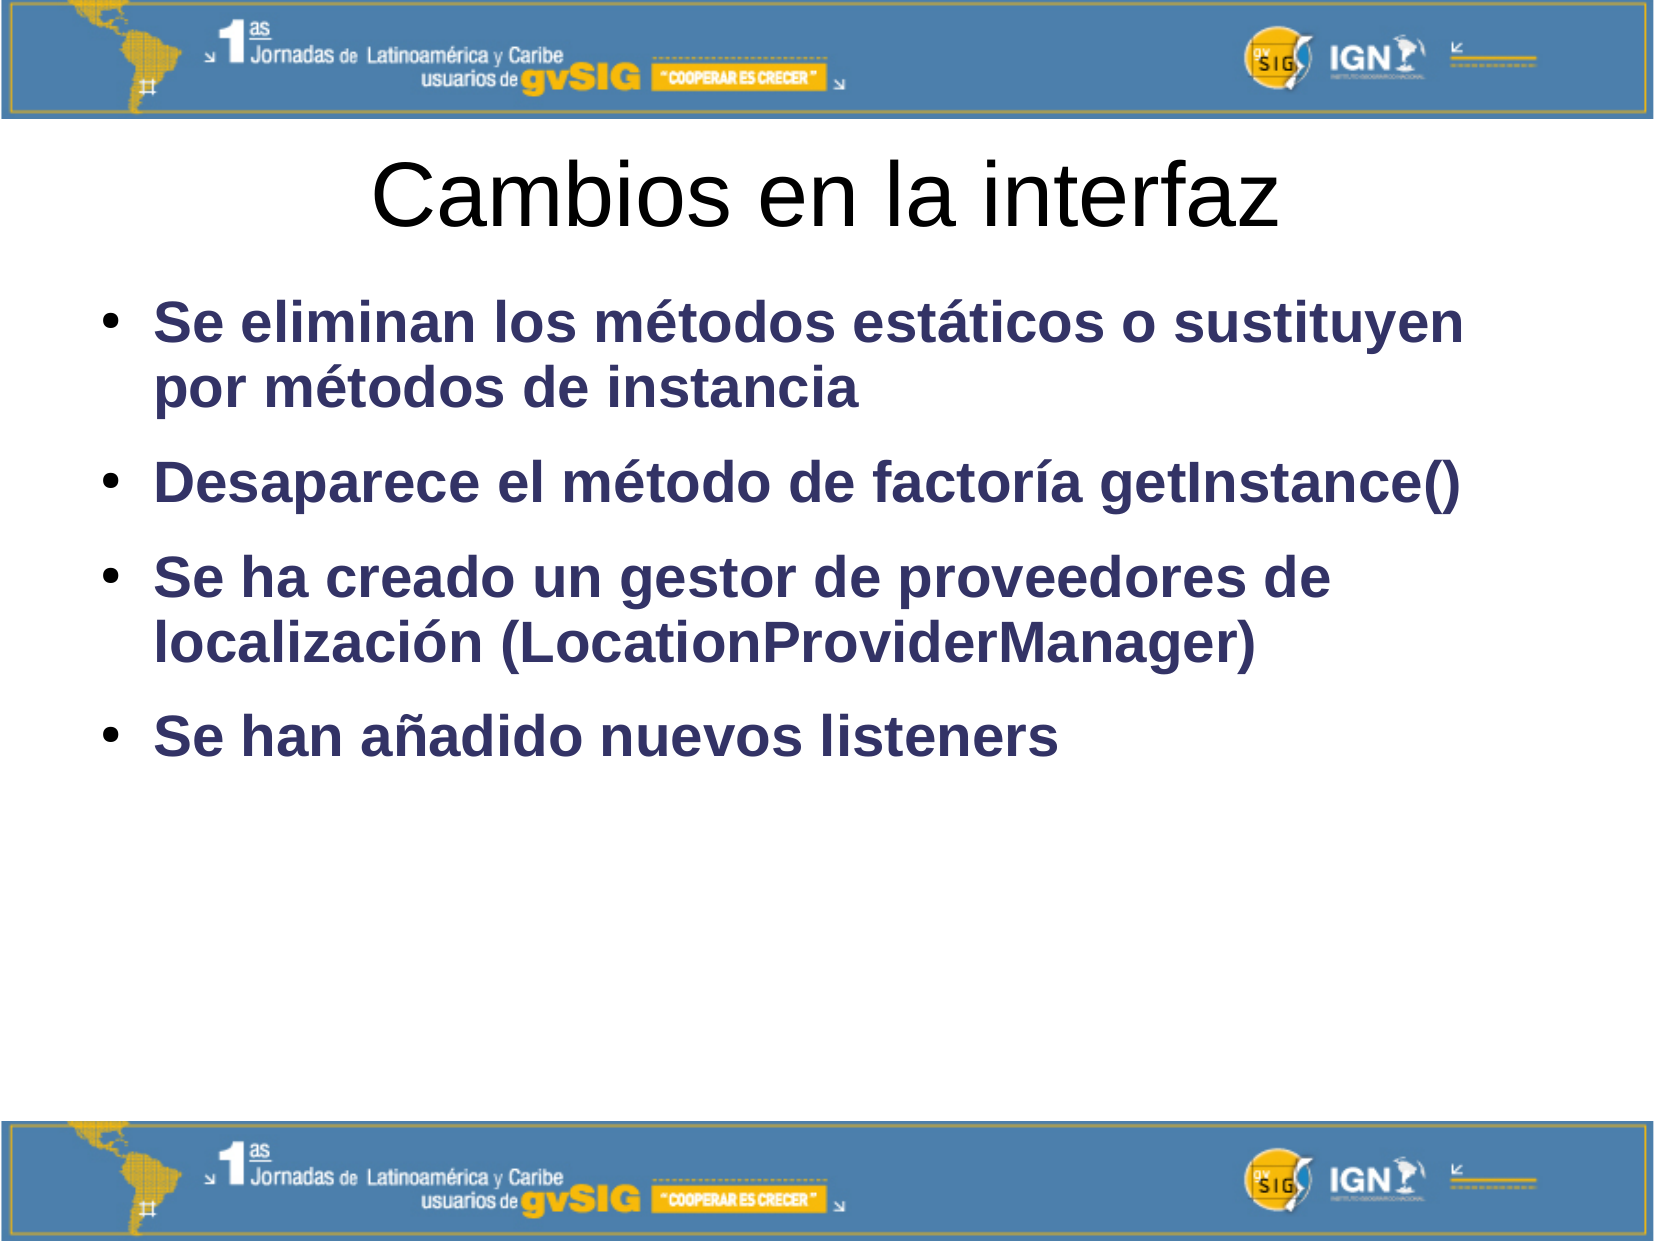

# Cambios en la interfaz
Se eliminan los métodos estáticos o sustituyen por métodos de instancia
Desaparece el método de factoría getInstance()
Se ha creado un gestor de proveedores de localización (LocationProviderManager)
Se han añadido nuevos listeners